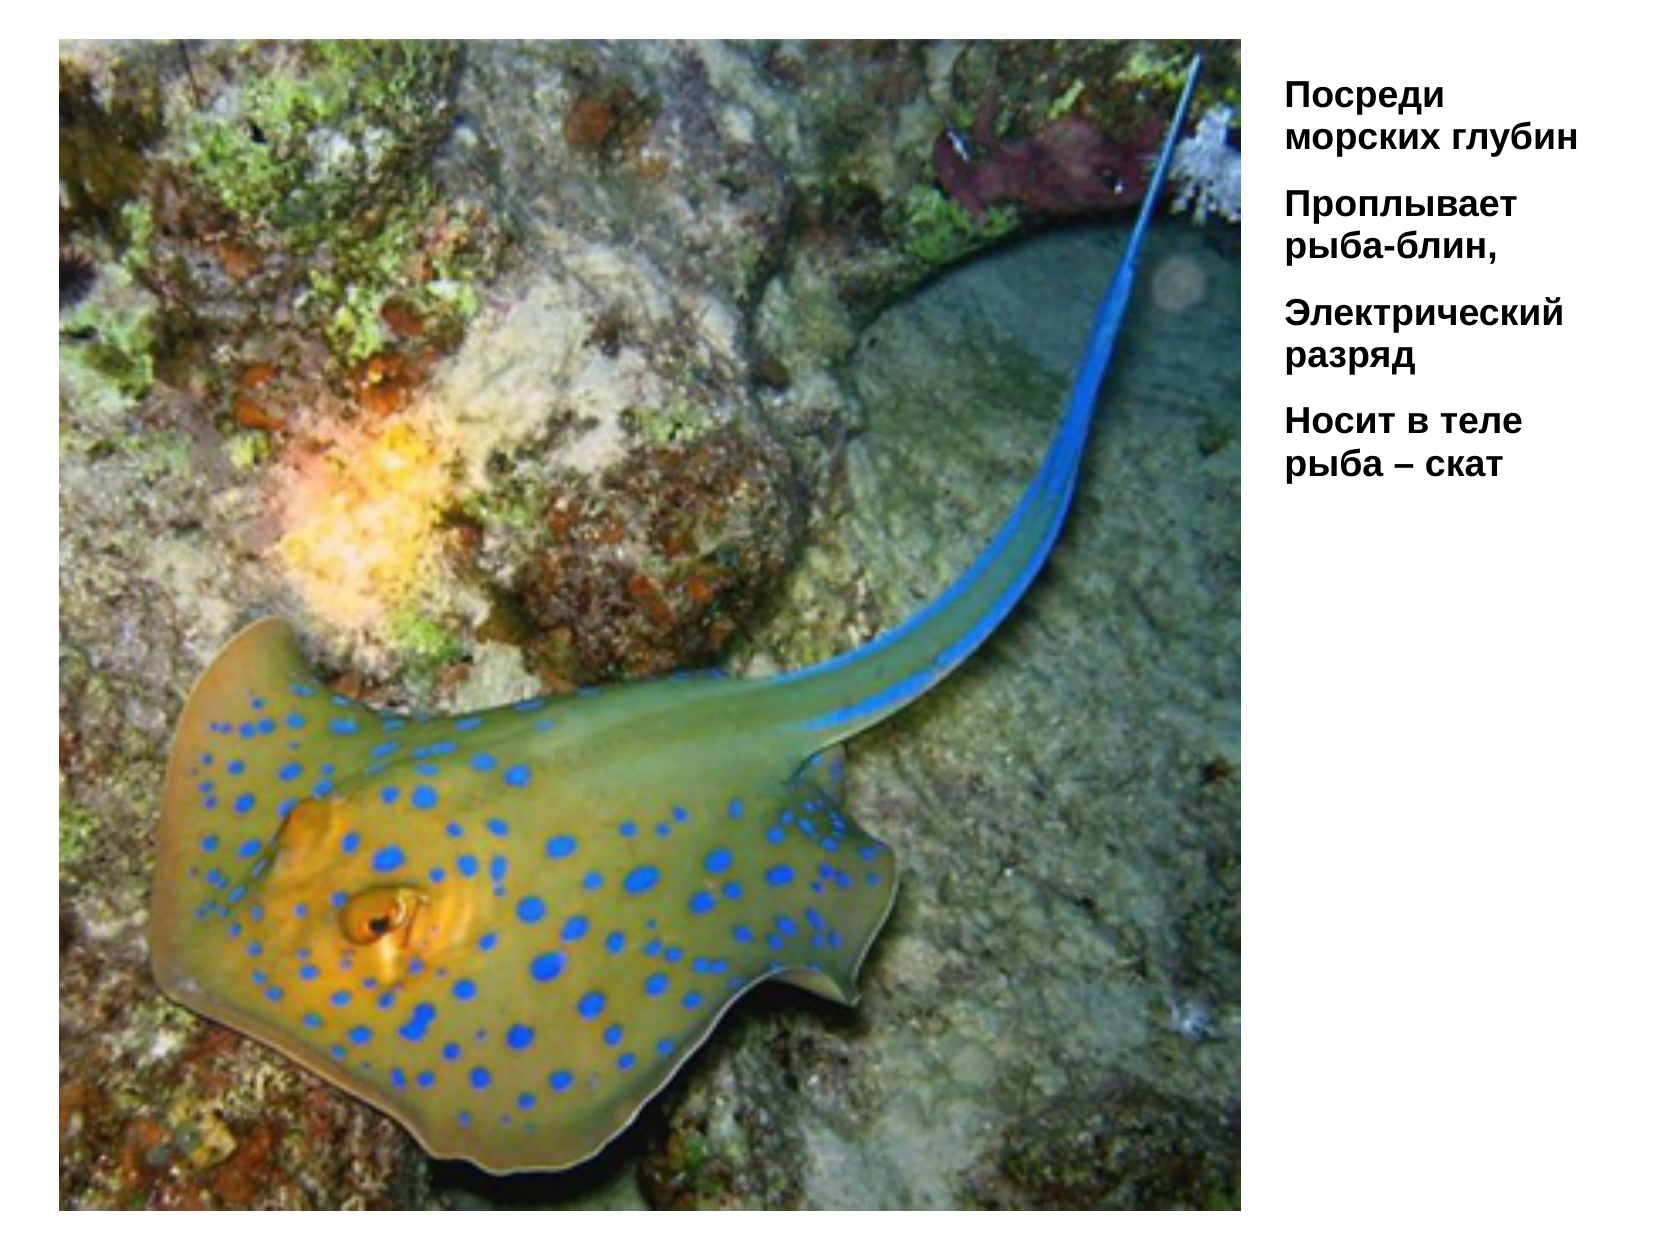

Посреди морских глубин
Проплывает рыба-блин,
Электрический разряд
Носит в теле рыба – скат